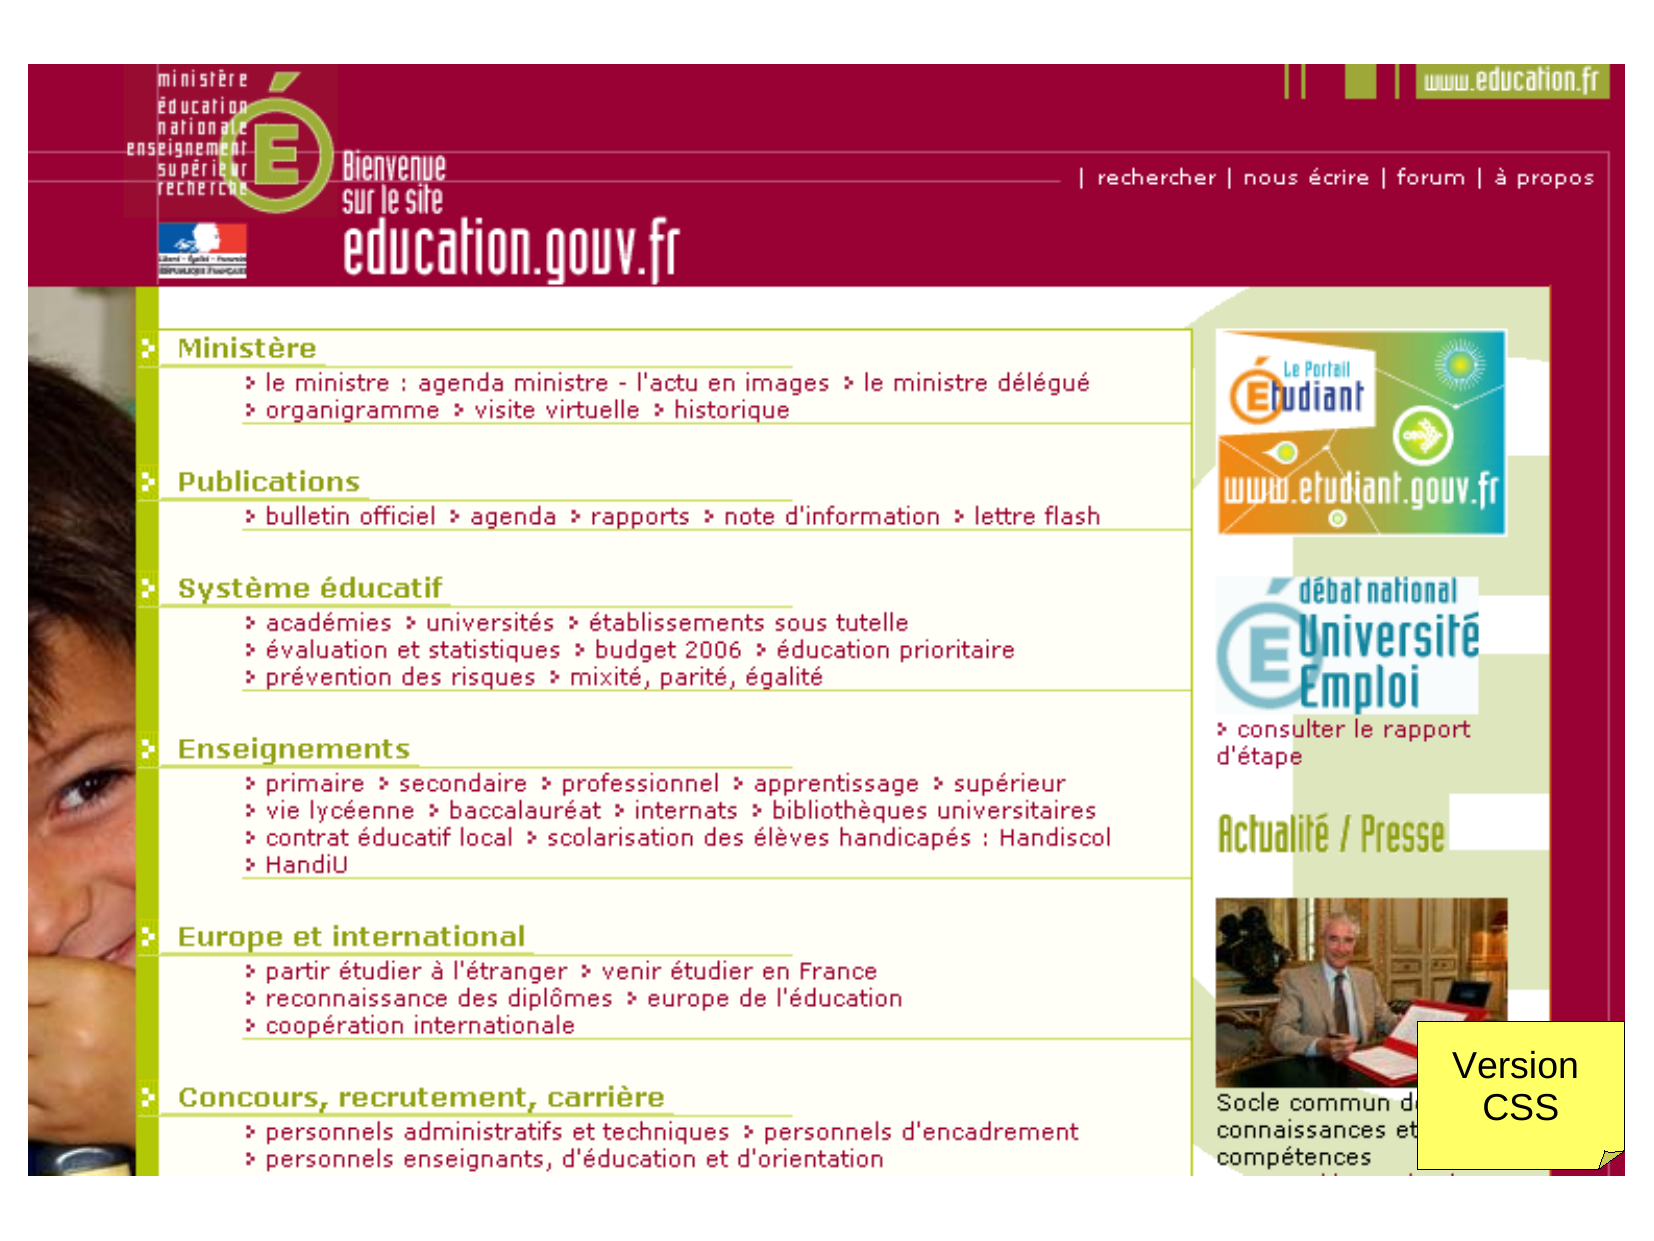

# Le résultat
Version
originale
Version
CSS
PARIS WEB 2006